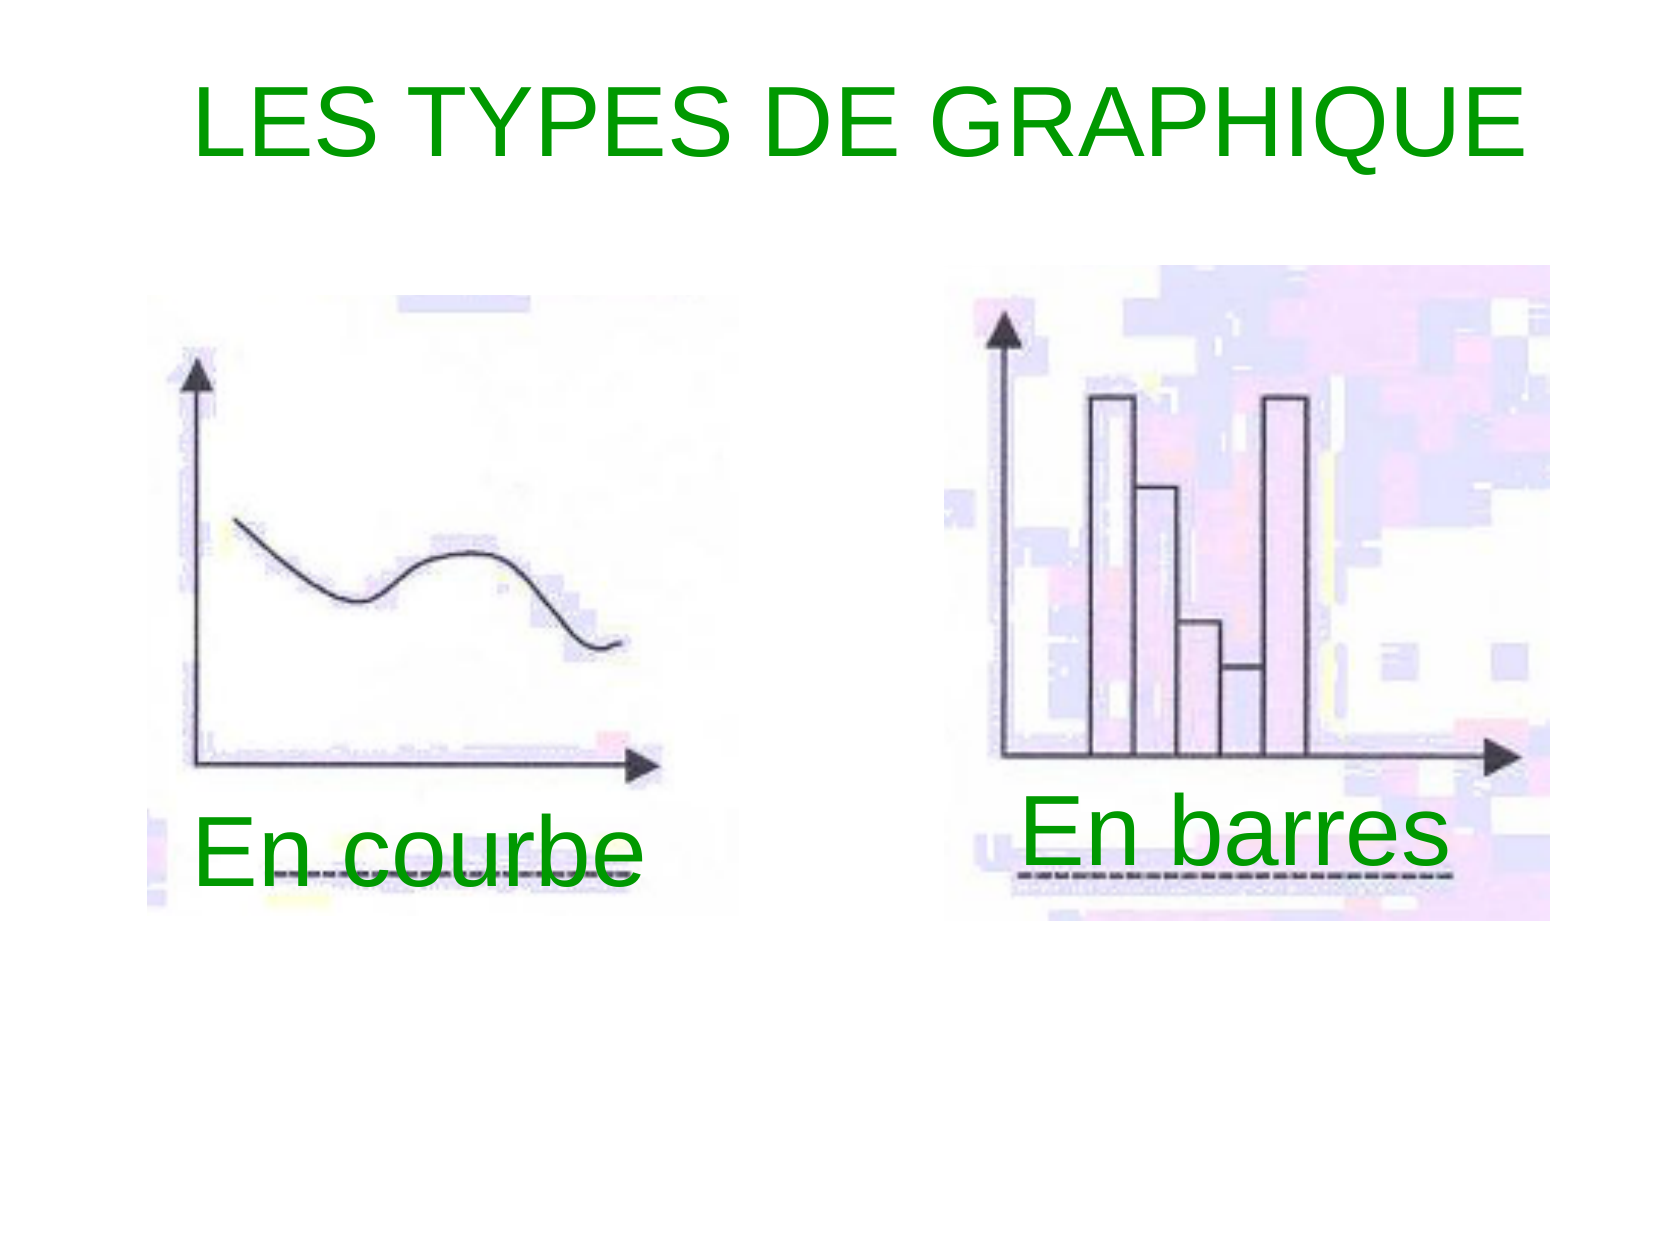

LES TYPES DE GRAPHIQUE
En barres
En courbe